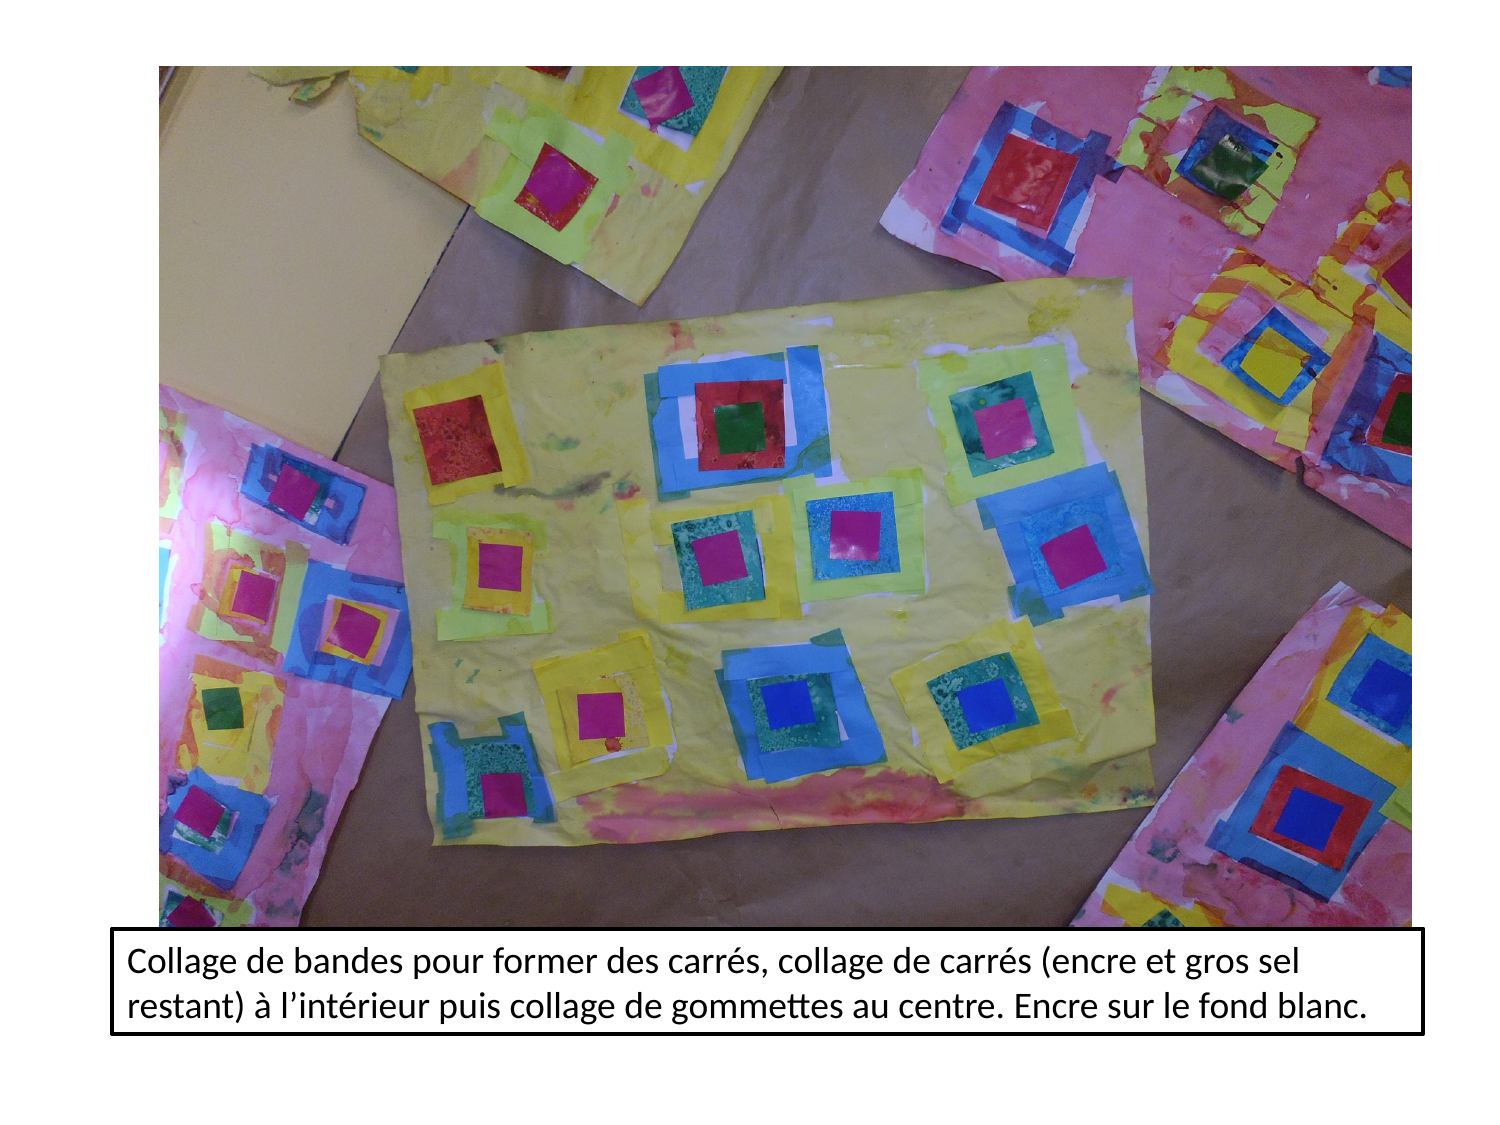

Collage de bandes pour former des carrés, collage de carrés (encre et gros sel restant) à l’intérieur puis collage de gommettes au centre. Encre sur le fond blanc.